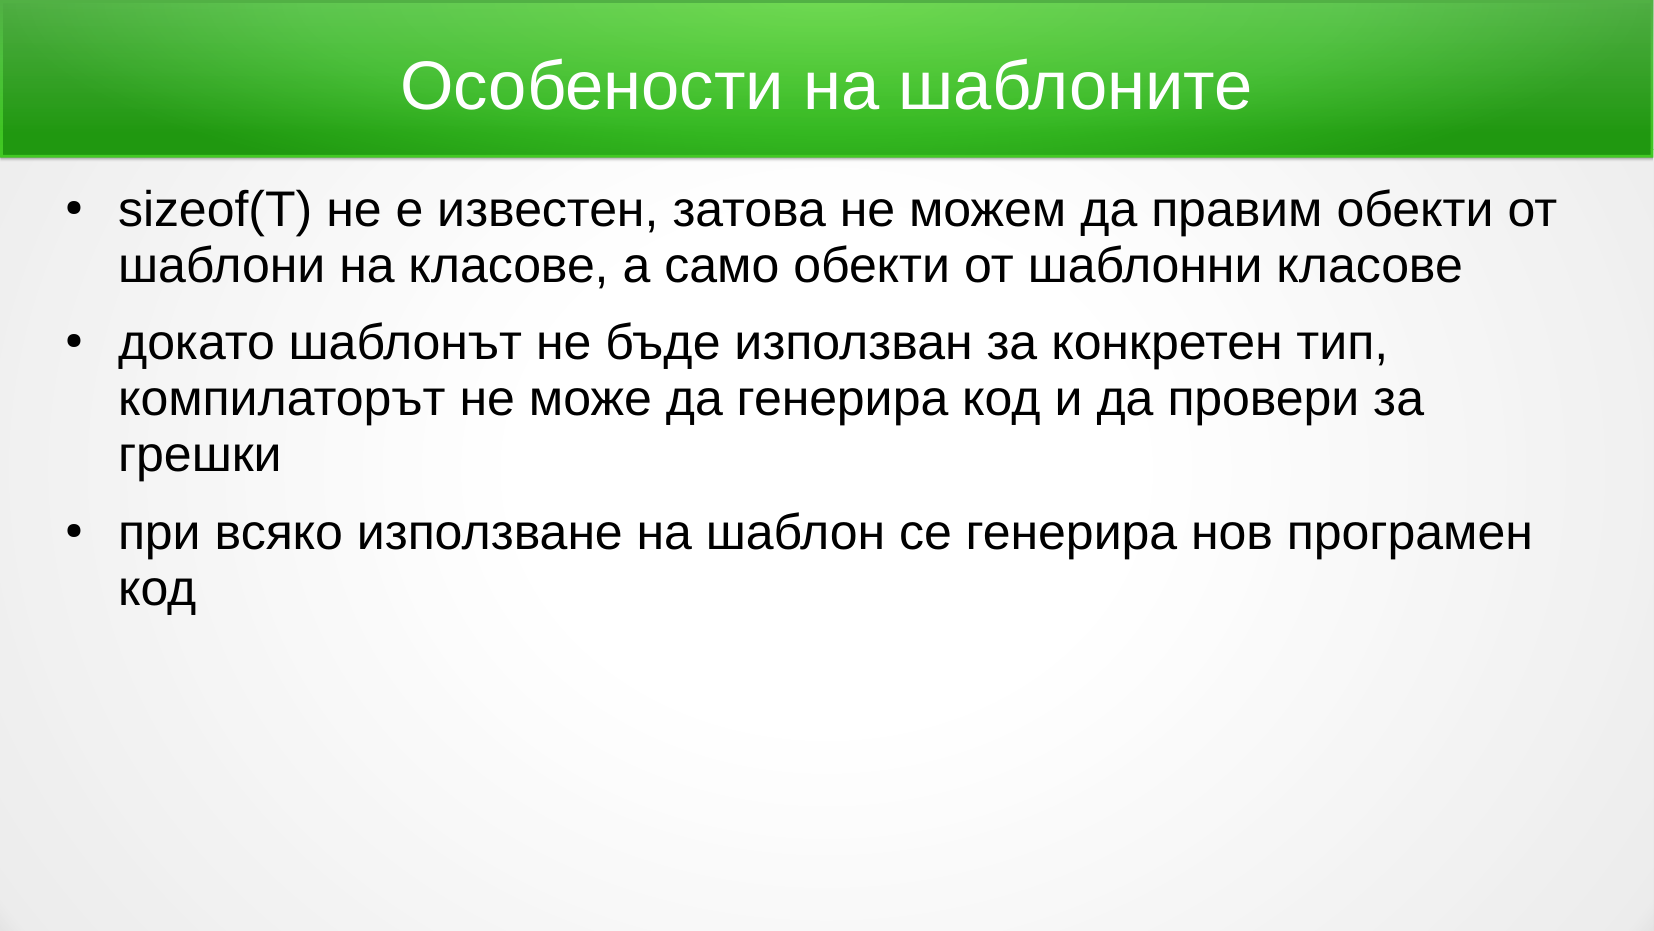

# Особености на шаблоните
sizeof(T) не е известен, затова не можем да правим обекти от шаблони на класове, а само обекти от шаблонни класове
докато шаблонът не бъде използван за конкретен тип, компилаторът не може да генерира код и да провери за грешки
при всяко използване на шаблон се генерира нов програмен код